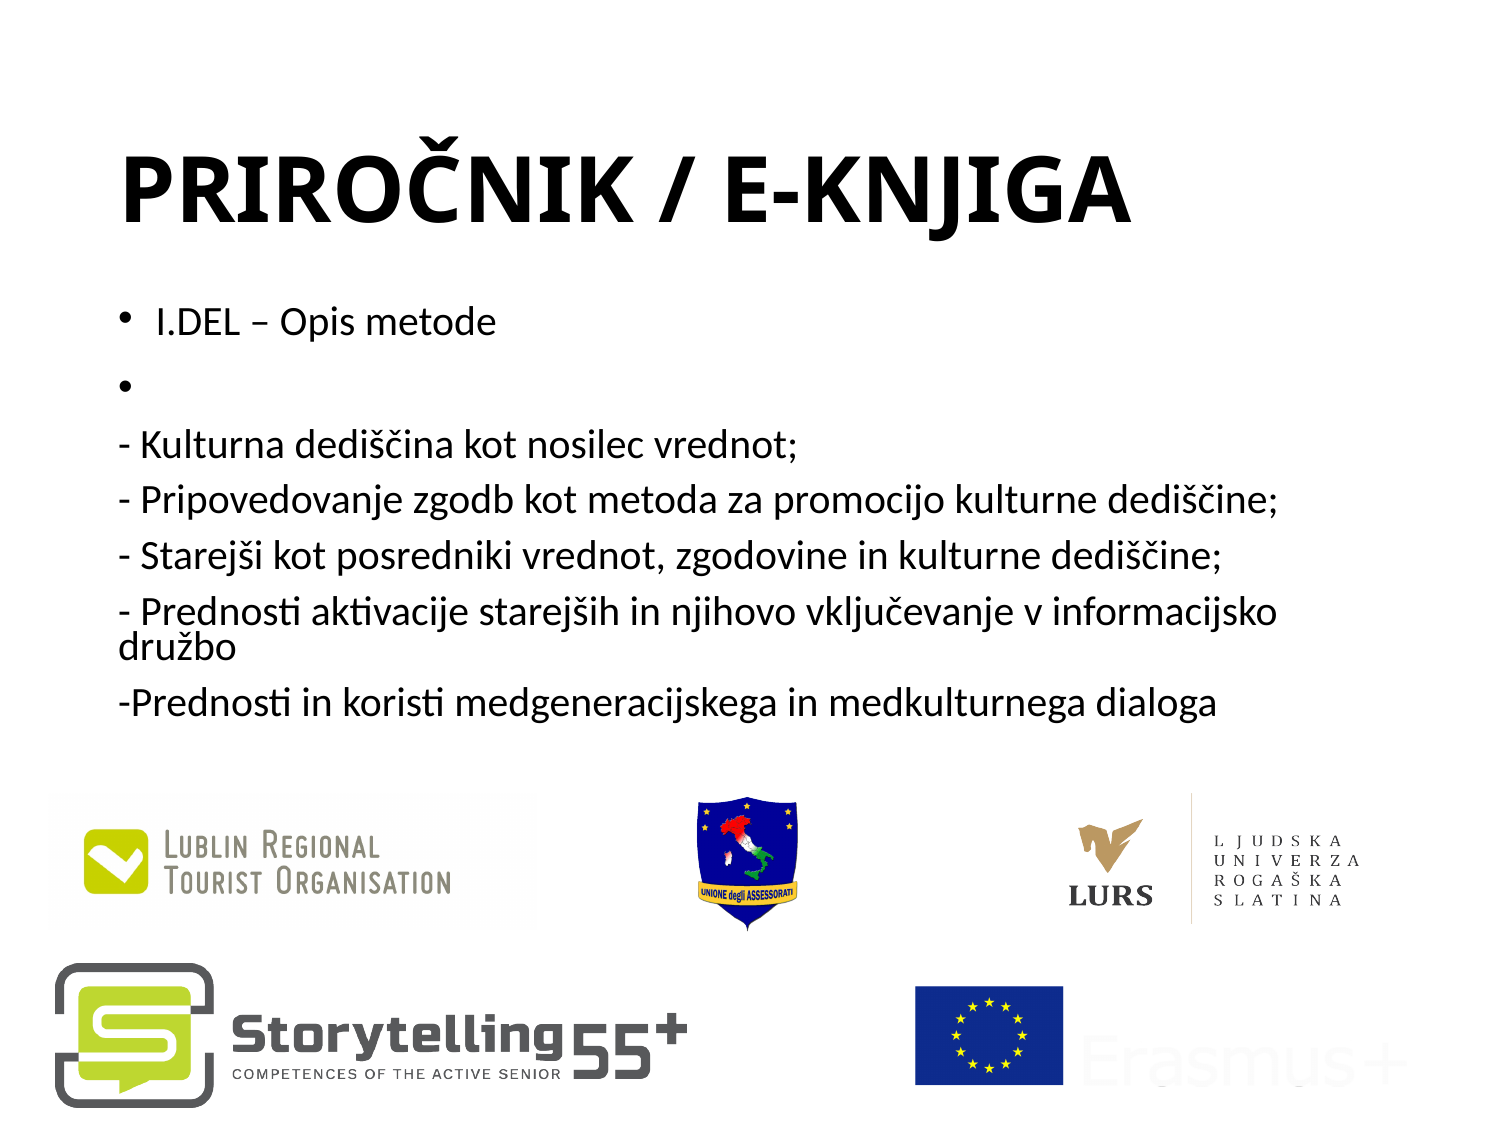

# PRIROČNIK / E-KNJIGA
I.DEL – Opis metode
- Kulturna dediščina kot nosilec vrednot;
- Pripovedovanje zgodb kot metoda za promocijo kulturne dediščine;
- Starejši kot posredniki vrednot, zgodovine in kulturne dediščine;
- Prednosti aktivacije starejših in njihovo vključevanje v informacijsko družbo
-Prednosti in koristi medgeneracijskega in medkulturnega dialoga